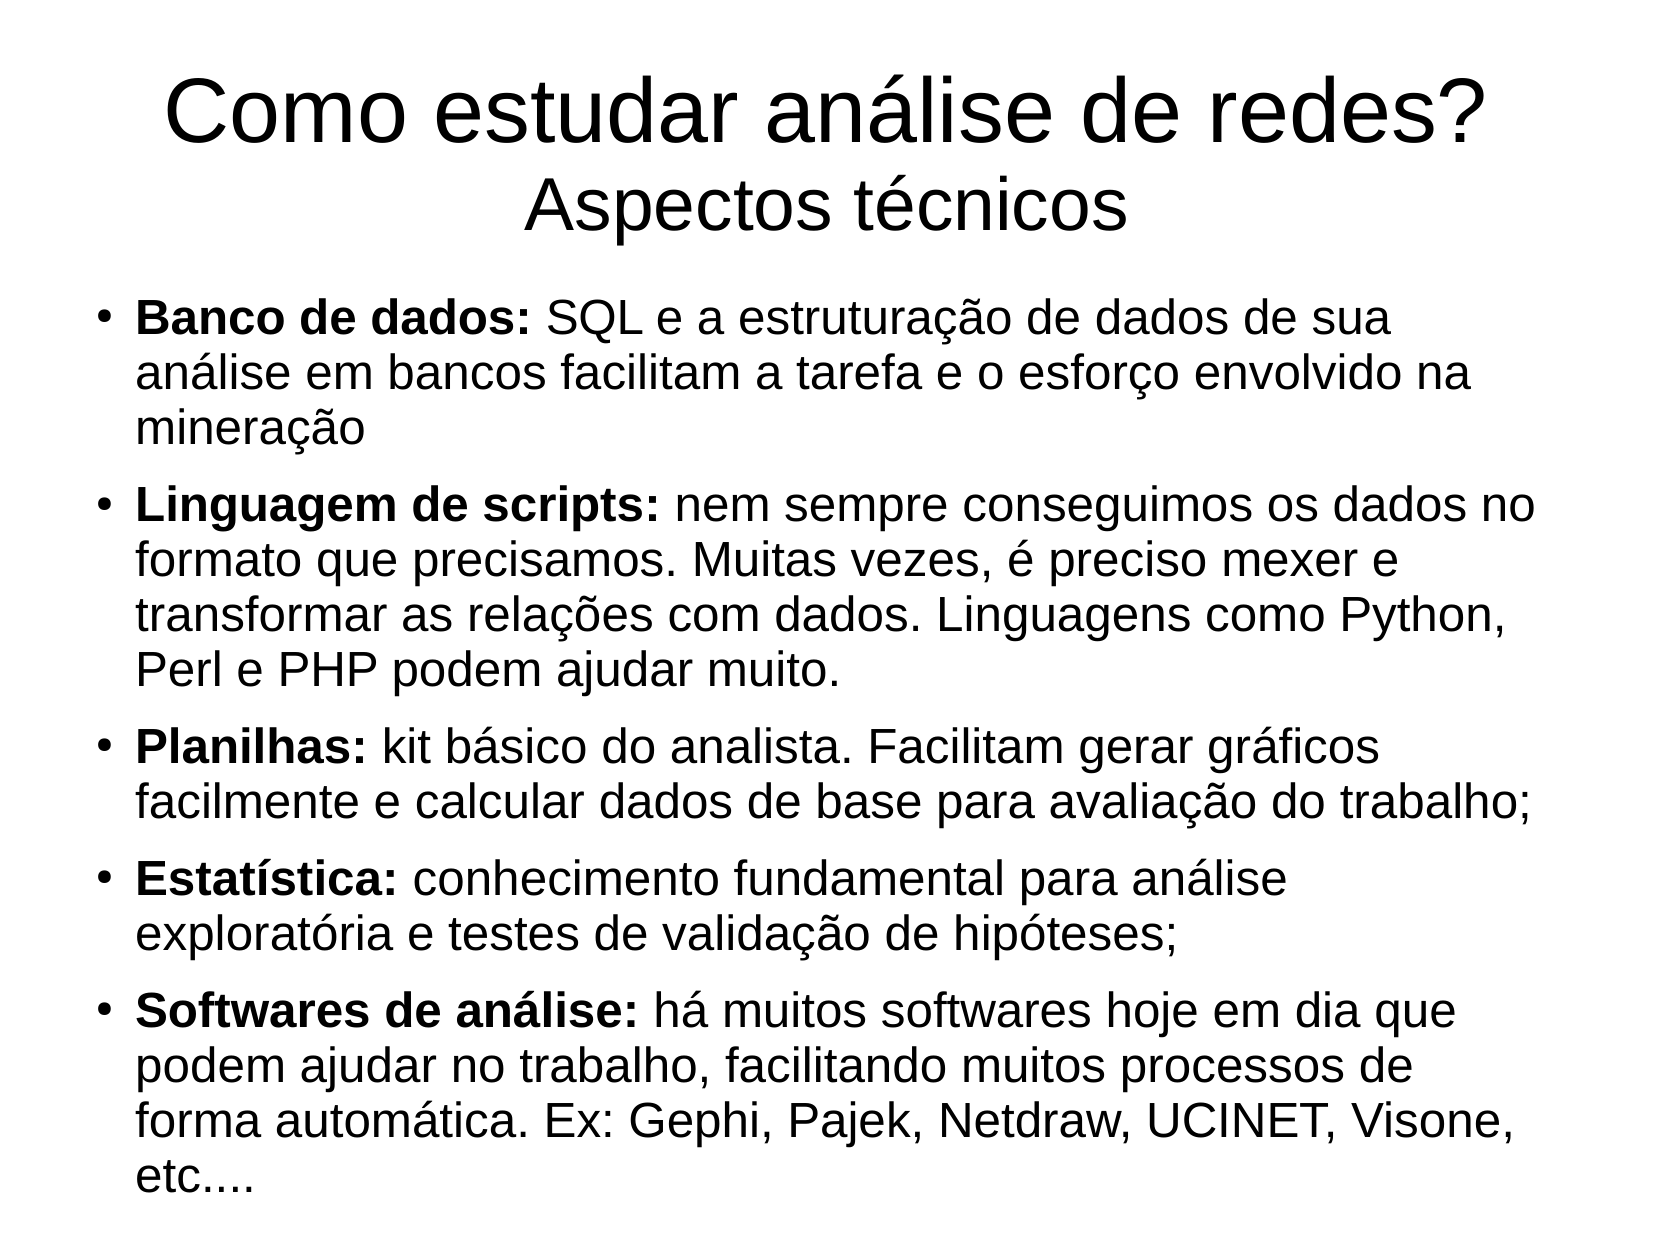

# Como estudar análise de redes? Aspectos técnicos
Banco de dados: SQL e a estruturação de dados de sua análise em bancos facilitam a tarefa e o esforço envolvido na mineração
Linguagem de scripts: nem sempre conseguimos os dados no formato que precisamos. Muitas vezes, é preciso mexer e transformar as relações com dados. Linguagens como Python, Perl e PHP podem ajudar muito.
Planilhas: kit básico do analista. Facilitam gerar gráficos facilmente e calcular dados de base para avaliação do trabalho;
Estatística: conhecimento fundamental para análise exploratória e testes de validação de hipóteses;
Softwares de análise: há muitos softwares hoje em dia que podem ajudar no trabalho, facilitando muitos processos de forma automática. Ex: Gephi, Pajek, Netdraw, UCINET, Visone, etc....